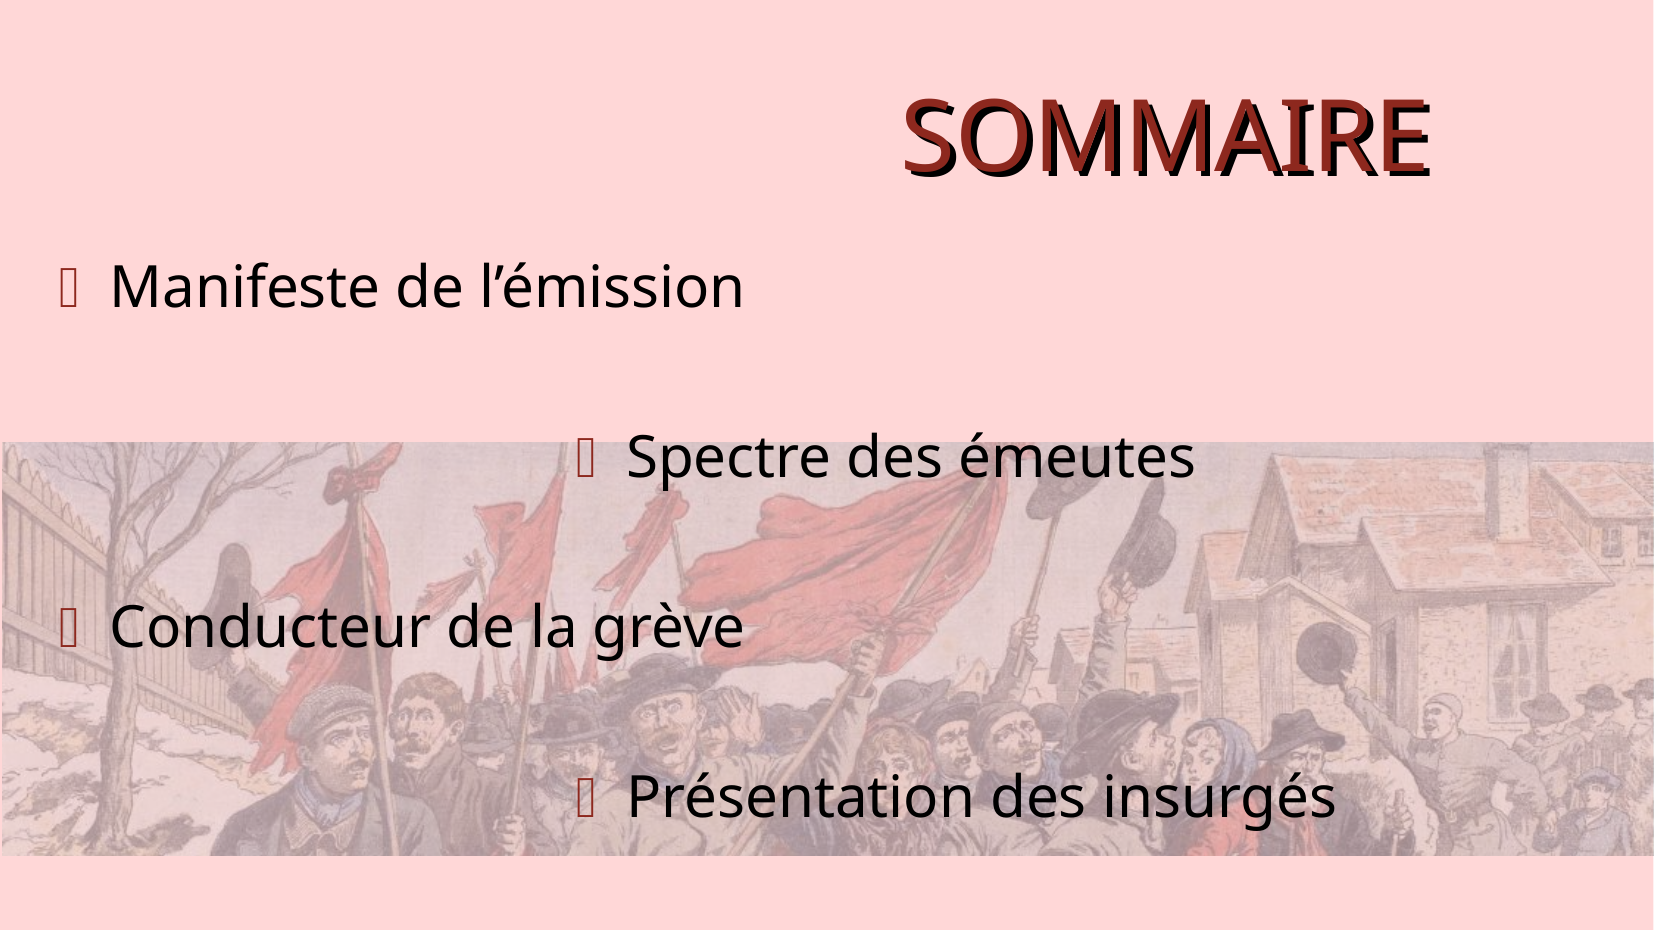

SOMMAIRE
# P Manifeste de l’émission
							P Spectre des émeutes
P Conducteur de la grève
							P Présentation des insurgés